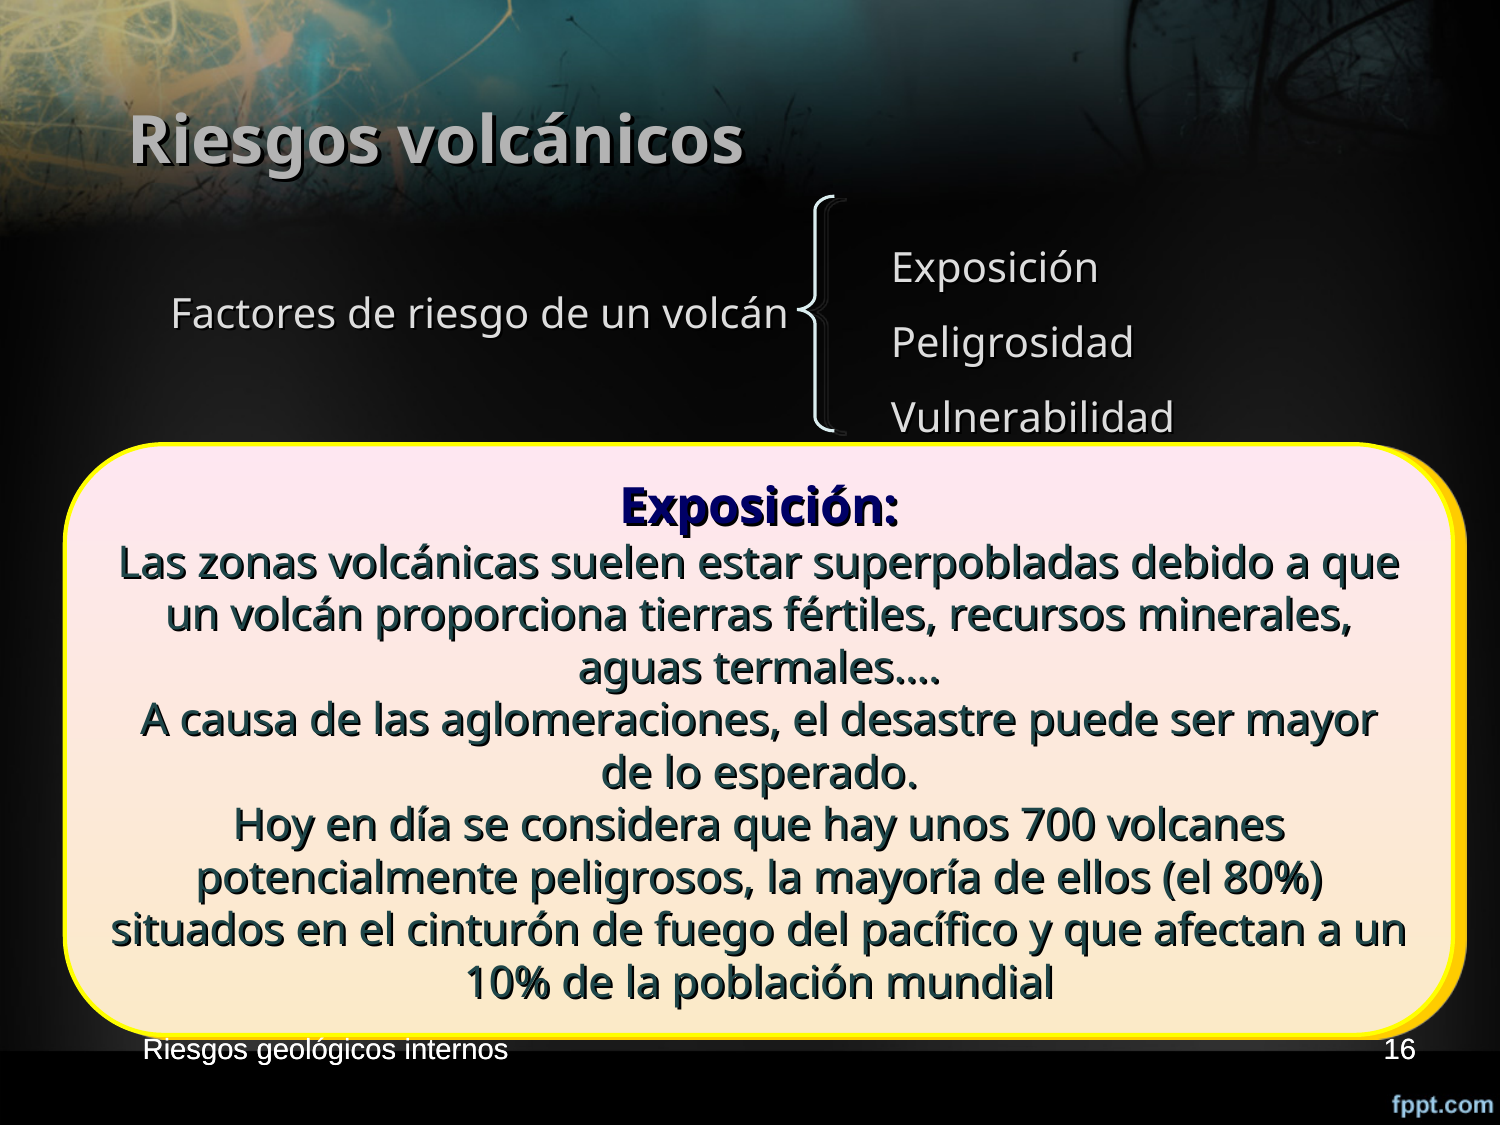

# Riesgos volcánicos
Exposición
Peligrosidad
Vulnerabilidad
Factores de riesgo de un volcán
Exposición:
Las zonas volcánicas suelen estar superpobladas debido a que un volcán proporciona tierras fértiles, recursos minerales, aguas termales….
A causa de las aglomeraciones, el desastre puede ser mayor de lo esperado.
Hoy en día se considera que hay unos 700 volcanes potencialmente peligrosos, la mayoría de ellos (el 80%) situados en el cinturón de fuego del pacífico y que afectan a un 10% de la población mundial
Riesgos geológicos internos
Riesgos geológicos internos